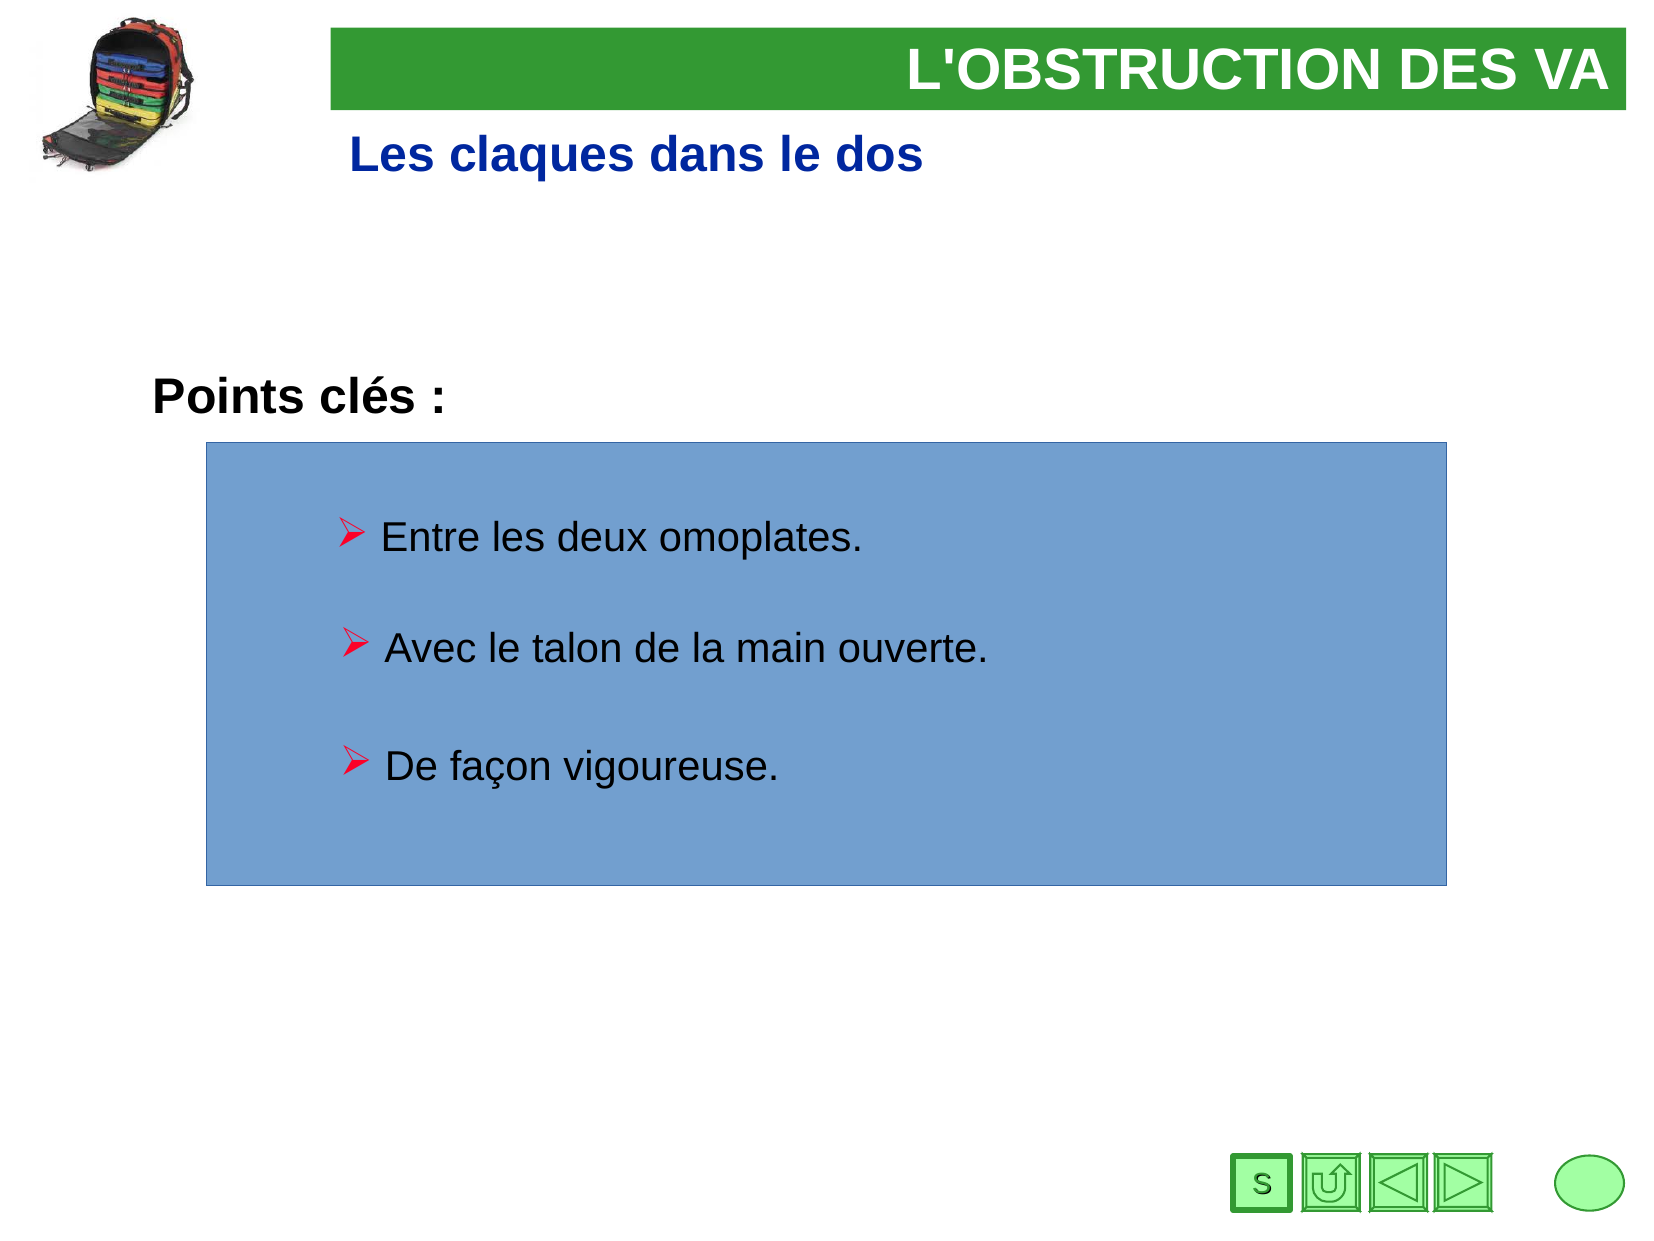

L'OBSTRUCTION DES VA
# Les claques dans le dos
Points clés :
 Entre les deux omoplates.
 Avec le talon de la main ouverte.
 De façon vigoureuse.